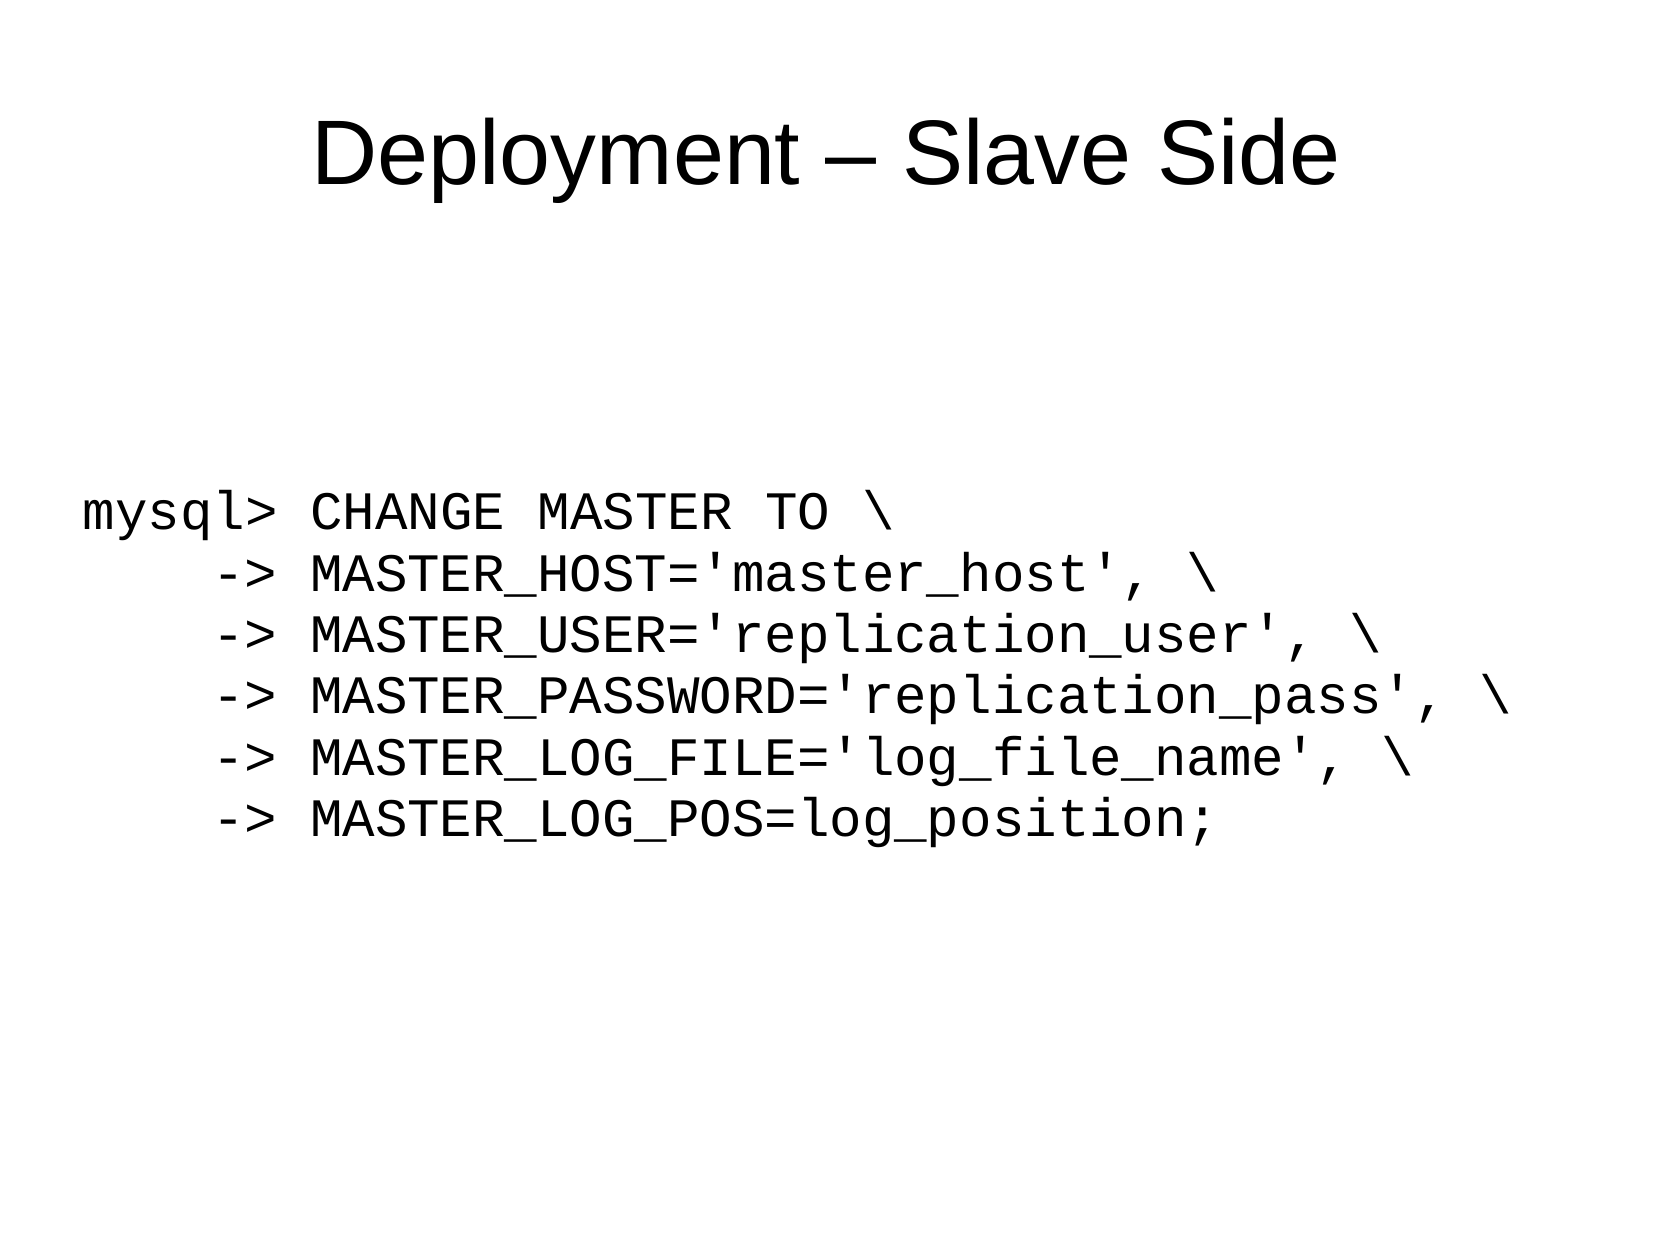

# Deployment – Slave Side
mysql> CHANGE MASTER TO \
 -> MASTER_HOST='master_host', \
 -> MASTER_USER='replication_user', \
 -> MASTER_PASSWORD='replication_pass', \
 -> MASTER_LOG_FILE='log_file_name', \
 -> MASTER_LOG_POS=log_position;